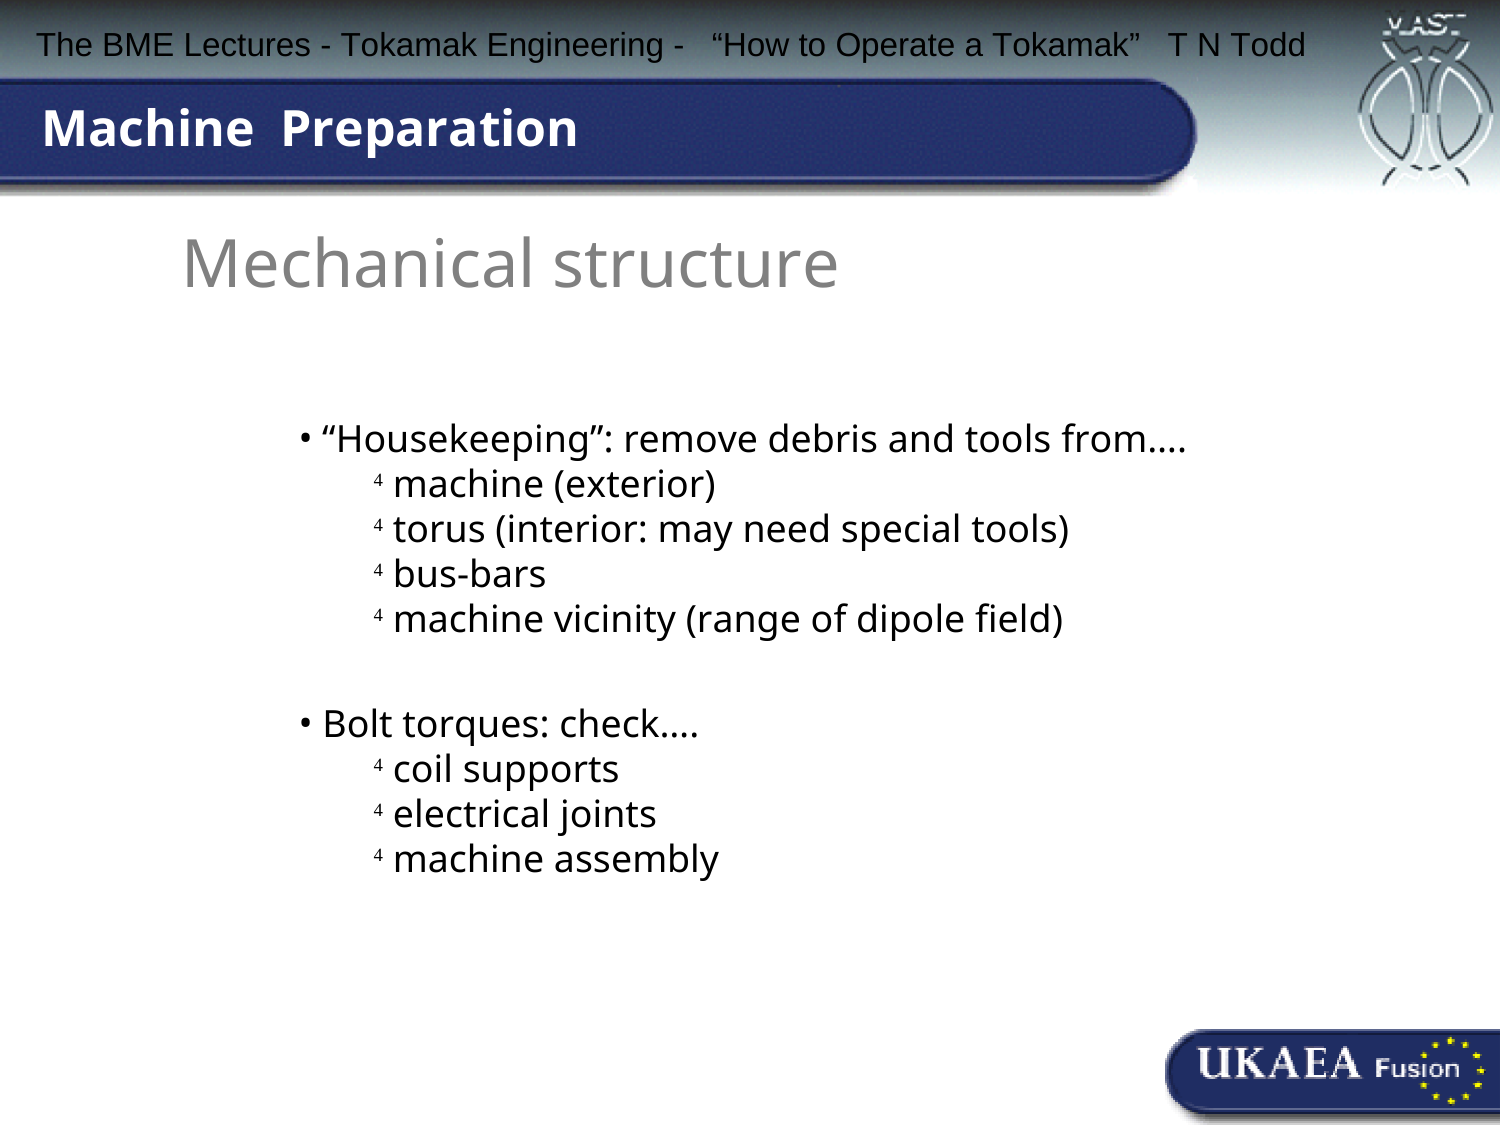

Machine Preparation
The BME Lectures - Tokamak Engineering - “How to Operate a Tokamak” T N Todd
Mechanical structure
 “Housekeeping”: remove debris and tools from….
 machine (exterior)
 torus (interior: may need special tools)
 bus-bars
 machine vicinity (range of dipole field)
 Bolt torques: check….
 coil supports
 electrical joints
 machine assembly